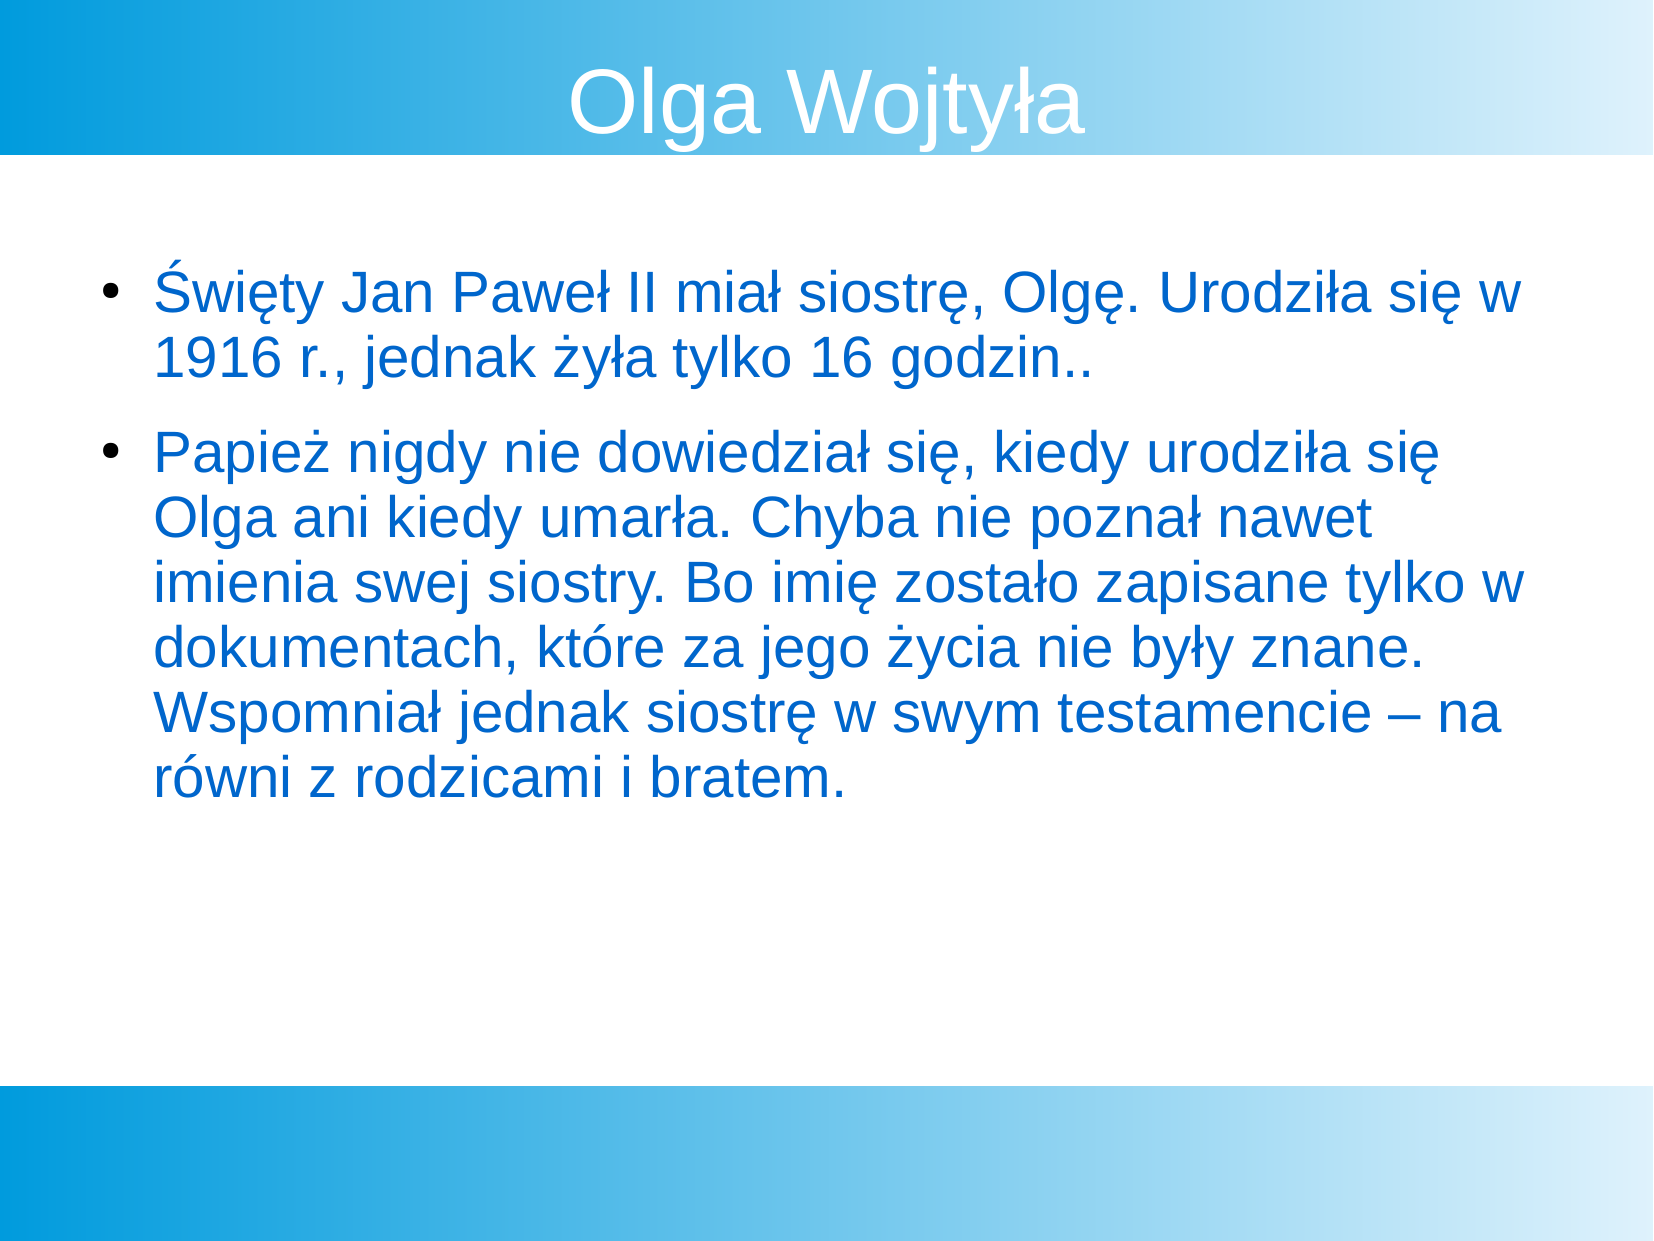

Olga Wojtyła
# Święty Jan Paweł II miał siostrę, Olgę. Urodziła się w 1916 r., jednak żyła tylko 16 godzin..
Papież nigdy nie dowiedział się, kiedy urodziła się Olga ani kiedy umarła. Chyba nie poznał nawet imienia swej siostry. Bo imię zostało zapisane tylko w dokumentach, które za jego życia nie były znane. Wspomniał jednak siostrę w swym testamencie – na równi z rodzicami i bratem.